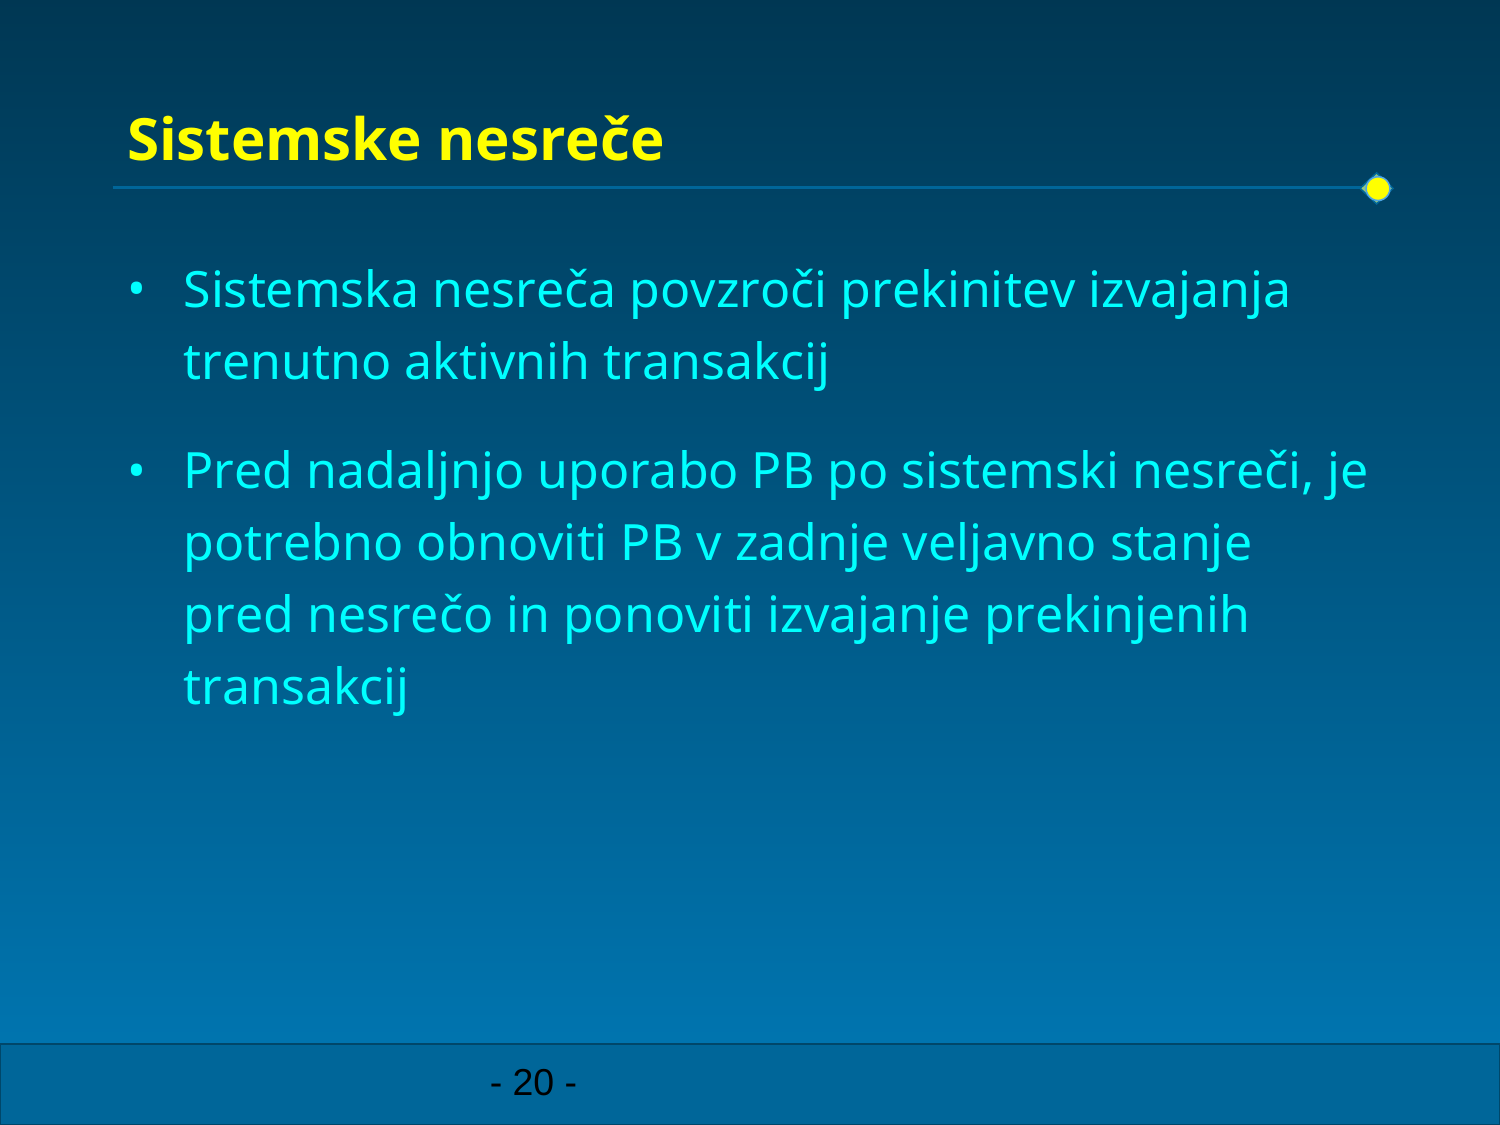

# Sistemske nesreče
Sistemska nesreča povzroči prekinitev izvajanja trenutno aktivnih transakcij
Pred nadaljnjo uporabo PB po sistemski nesreči, je potrebno obnoviti PB v zadnje veljavno stanje pred nesrečo in ponoviti izvajanje prekinjenih transakcij